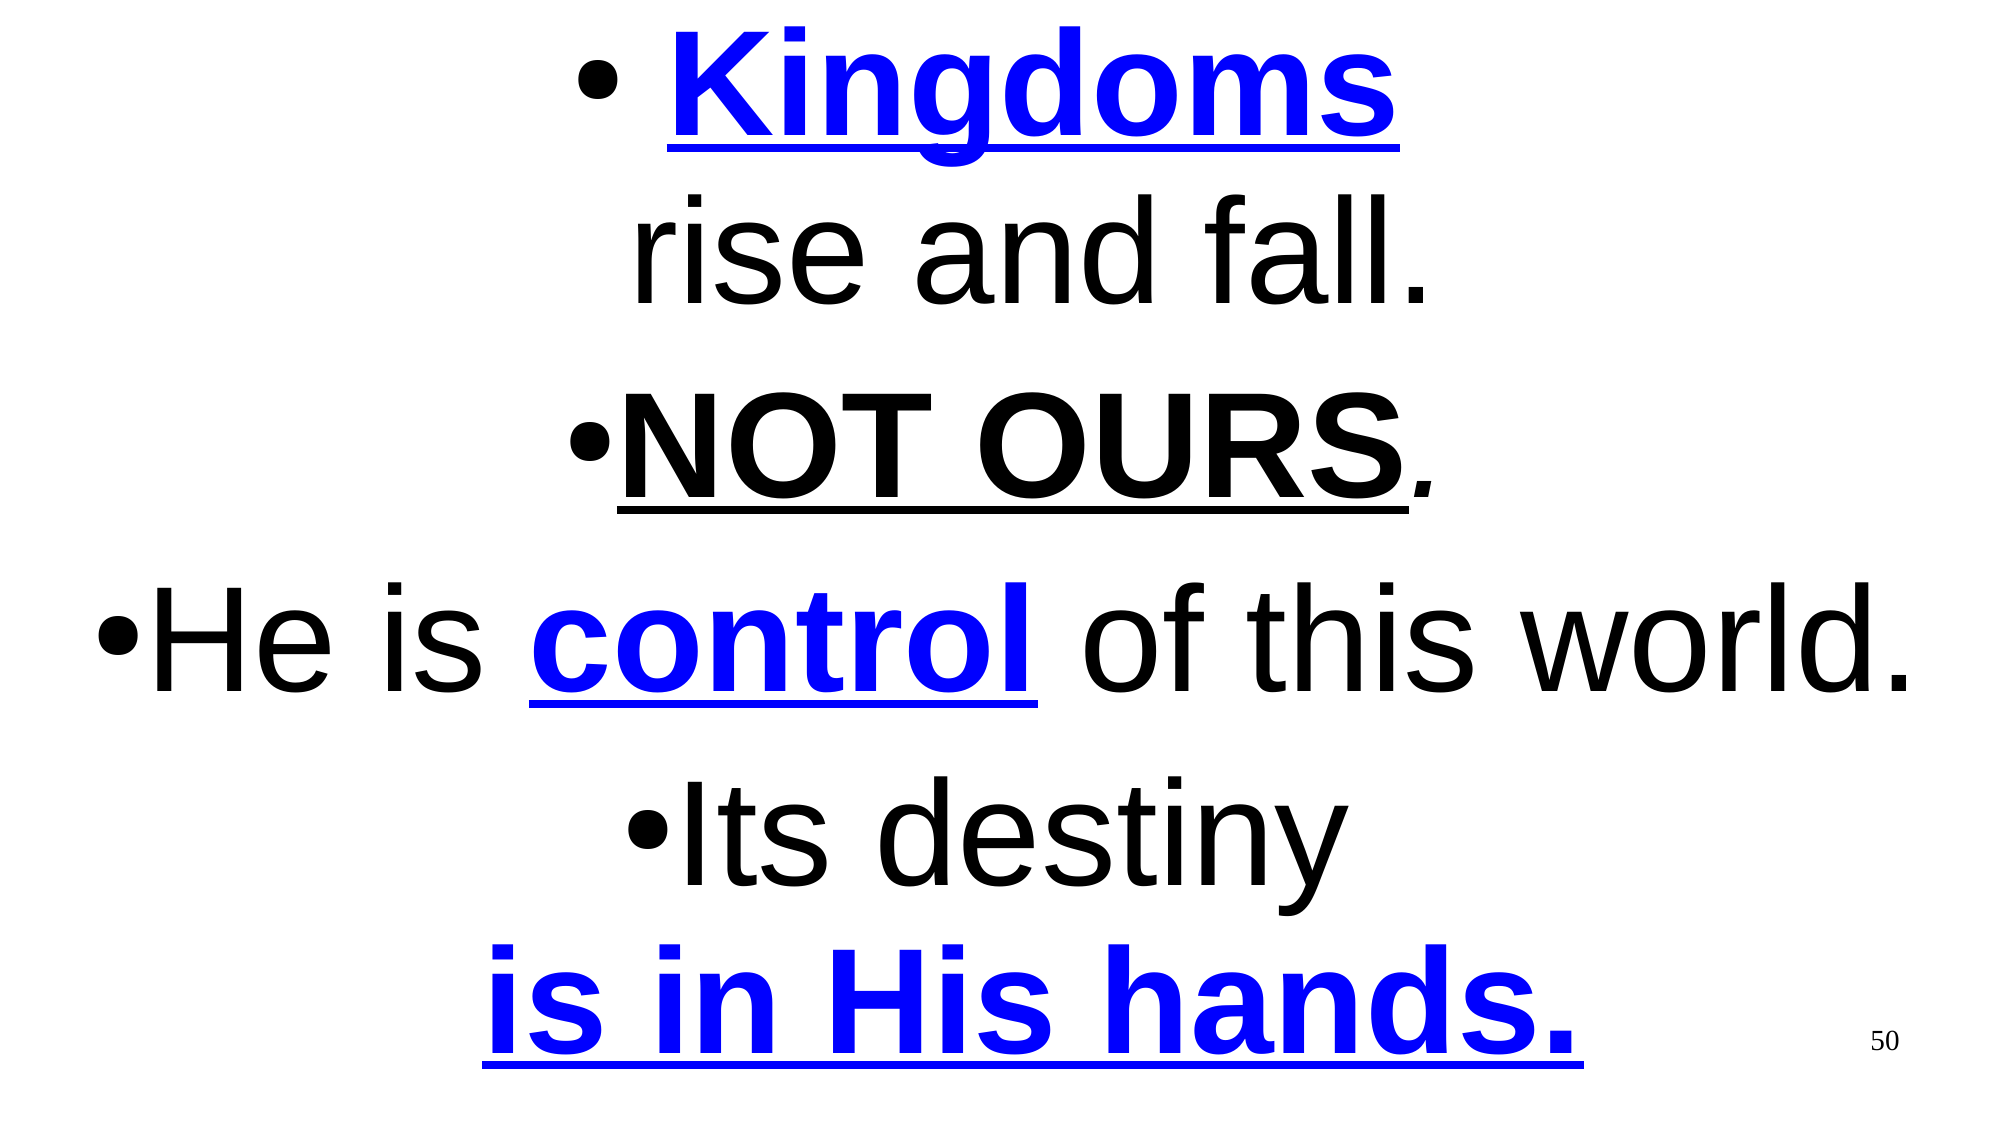

# Kingdoms  rise and fall.
NOT OURS.
He is control of this world.
Its destiny
is in His hands.
50